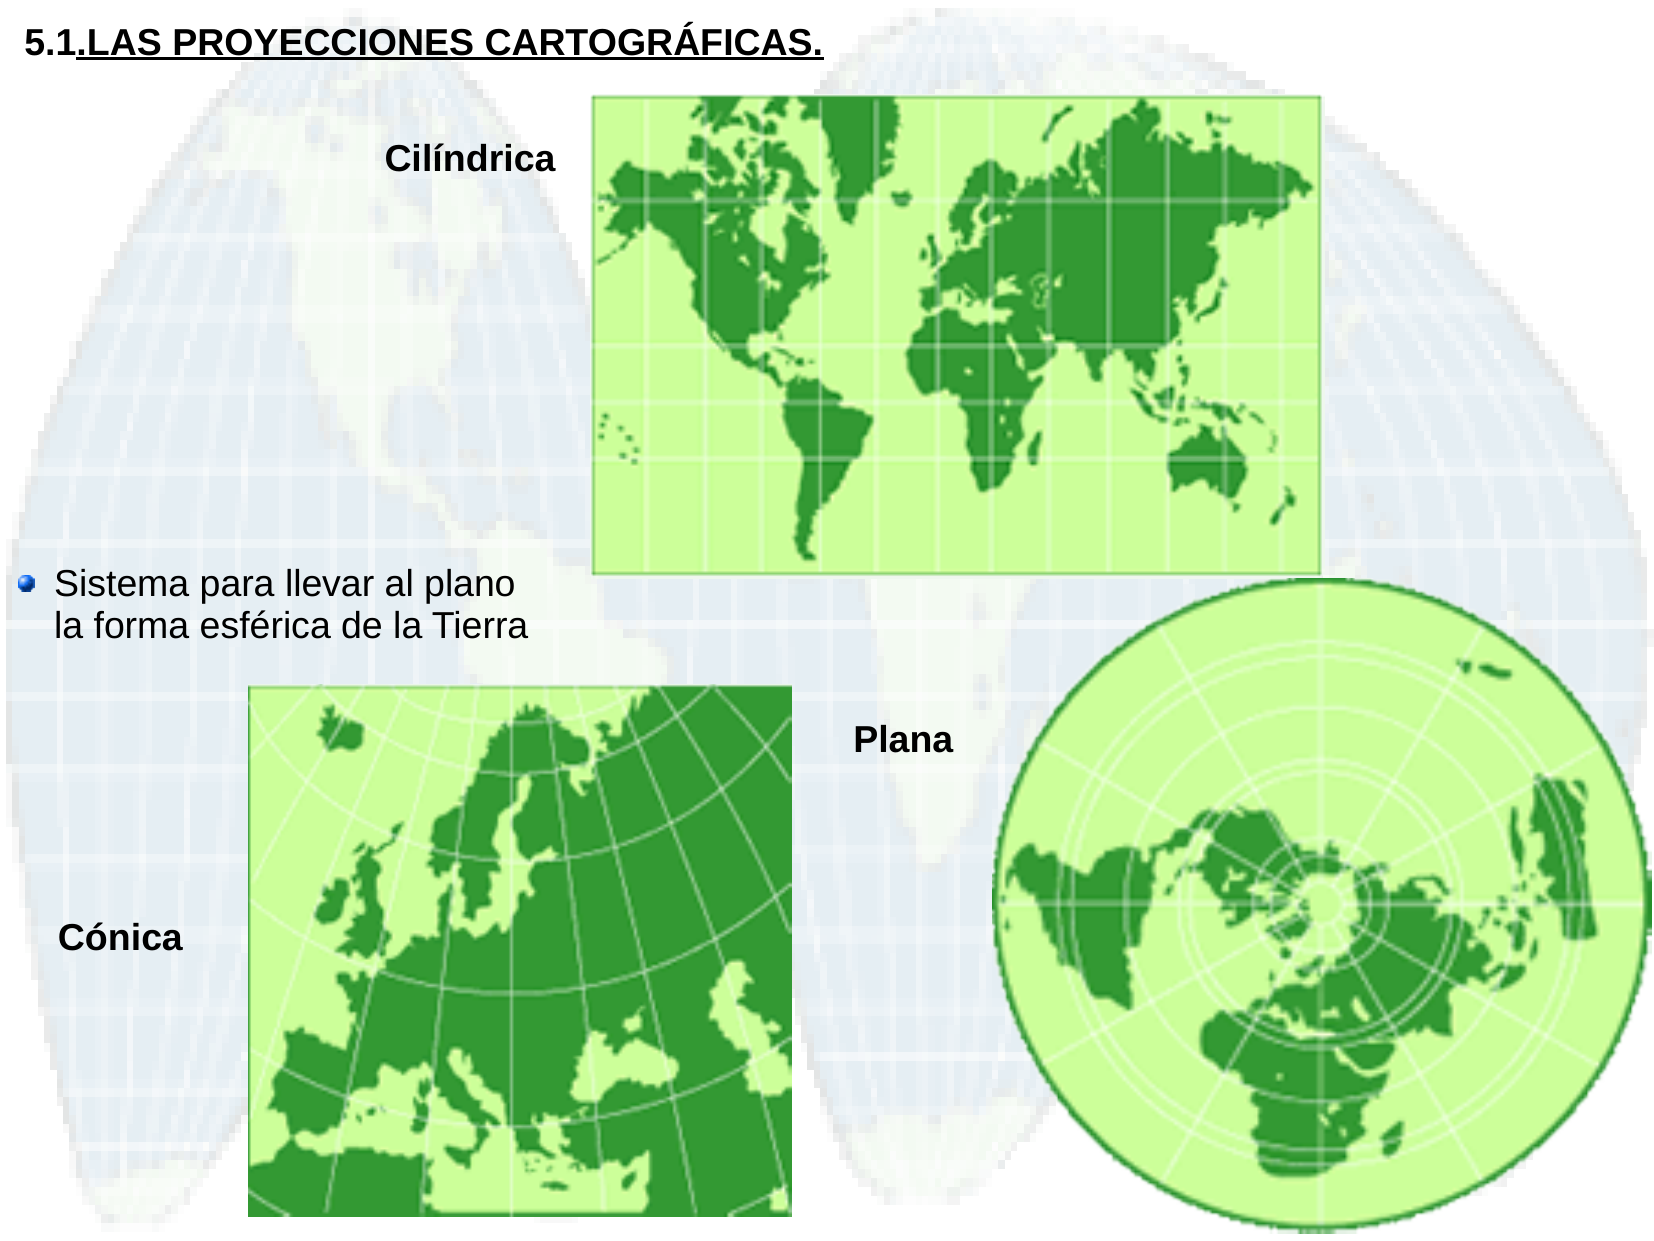

5.1.LAS PROYECCIONES CARTOGRÁFICAS.
Cilíndrica
Sistema para llevar al plano
la forma esférica de la Tierra
Plana
Cónica